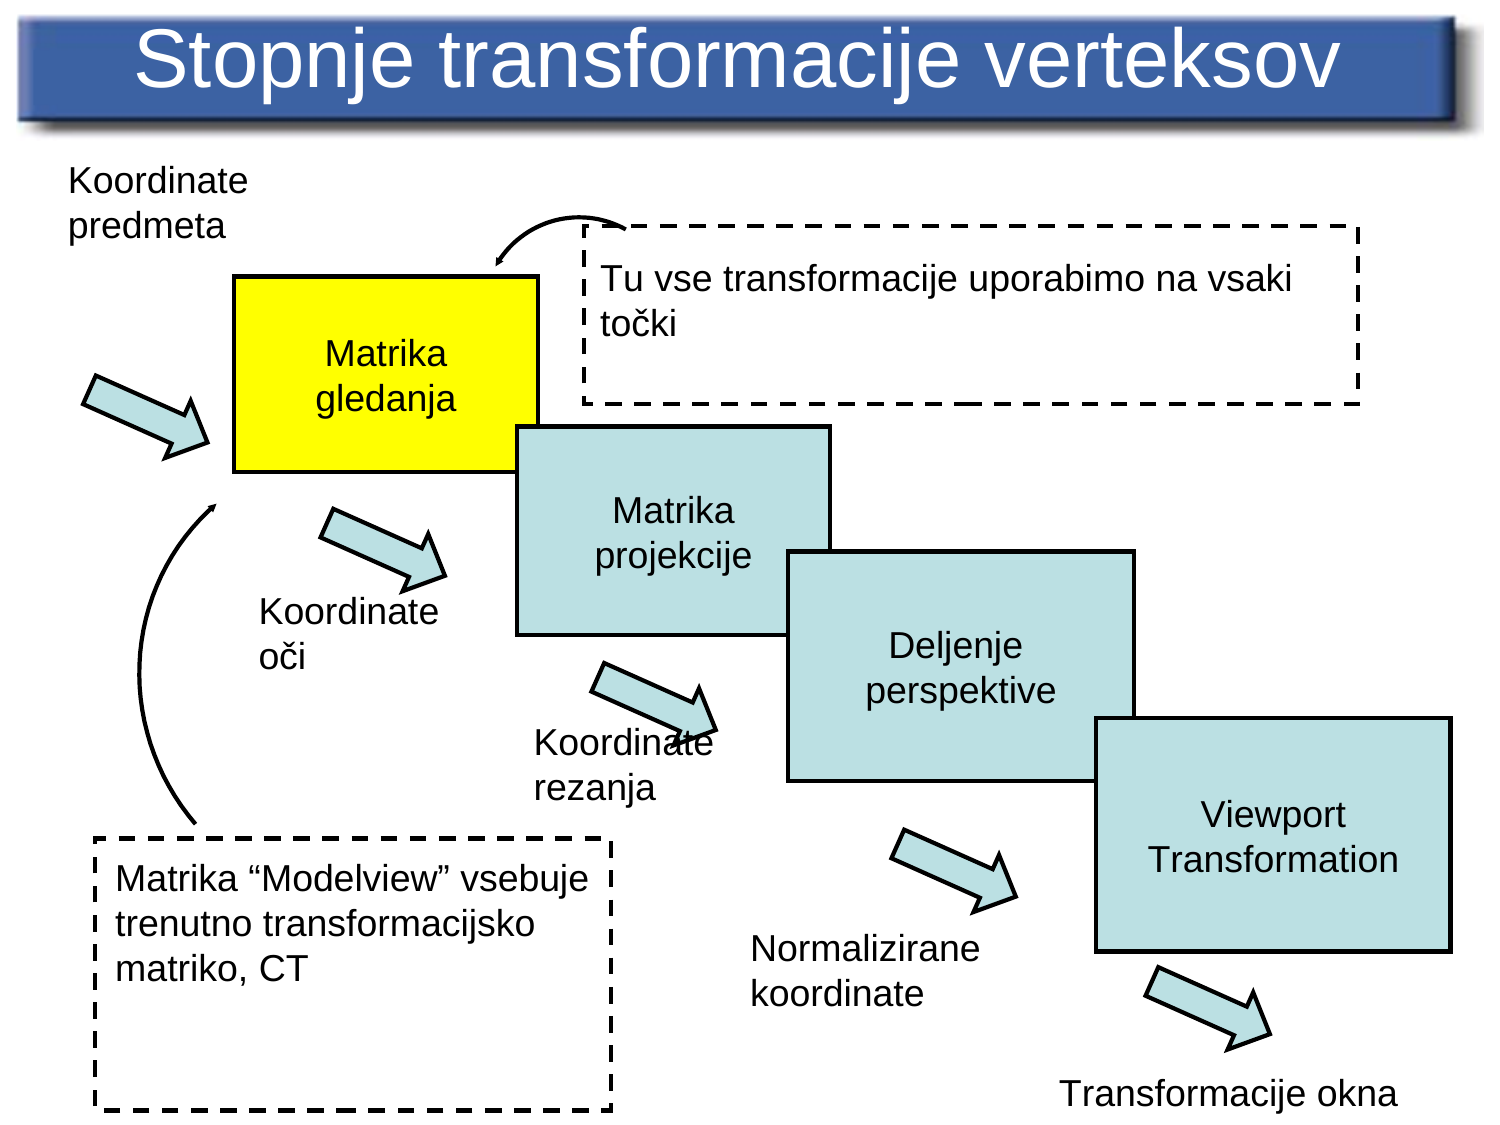

# Stopnje transformacije verteksov
Koordinate predmeta
Tu vse transformacije uporabimo na vsaki točki
Matrika
gledanja
Matrika
projekcije
Deljenje
perspektive
Koordinate oči
Koordinate rezanja
Viewport
Transformation
Matrika “Modelview” vsebuje trenutno transformacijsko matriko, CT
Normalizirane koordinate
Transformacije okna